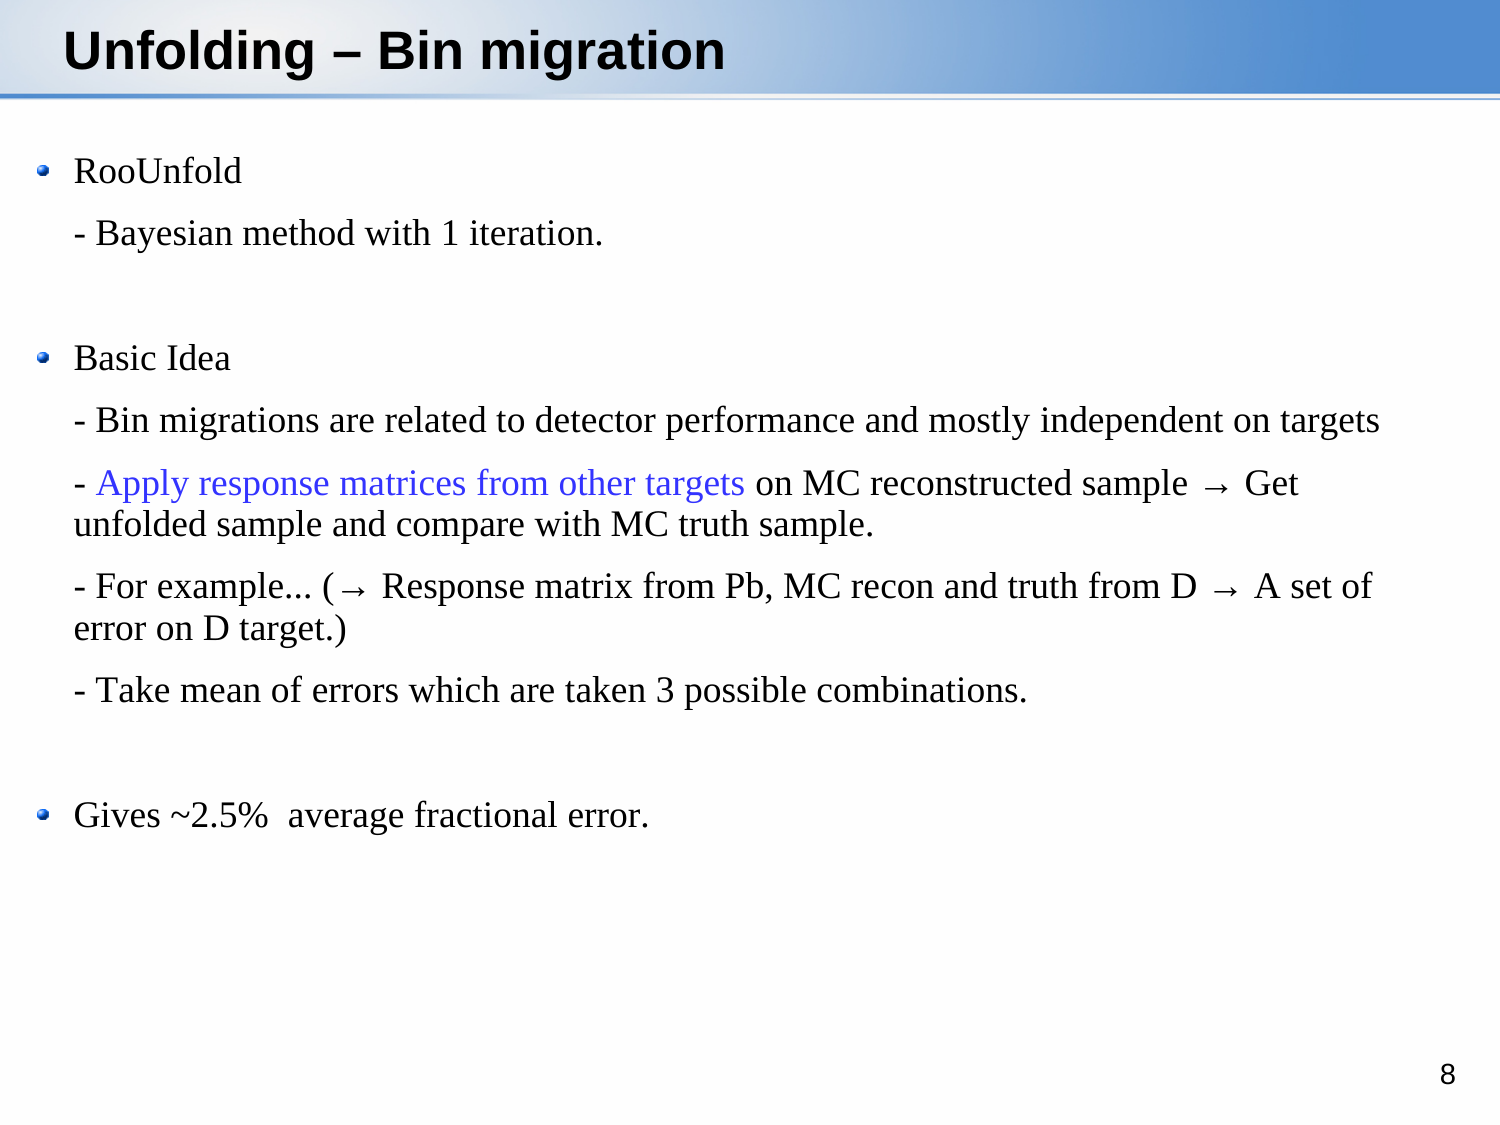

# Unfolding – Bin migration
RooUnfold
- Bayesian method with 1 iteration.
Basic Idea
- Bin migrations are related to detector performance and mostly independent on targets
- Apply response matrices from other targets on MC reconstructed sample → Get unfolded sample and compare with MC truth sample.
- For example... (→ Response matrix from Pb, MC recon and truth from D → A set of error on D target.)
- Take mean of errors which are taken 3 possible combinations.
Gives ~2.5% average fractional error.